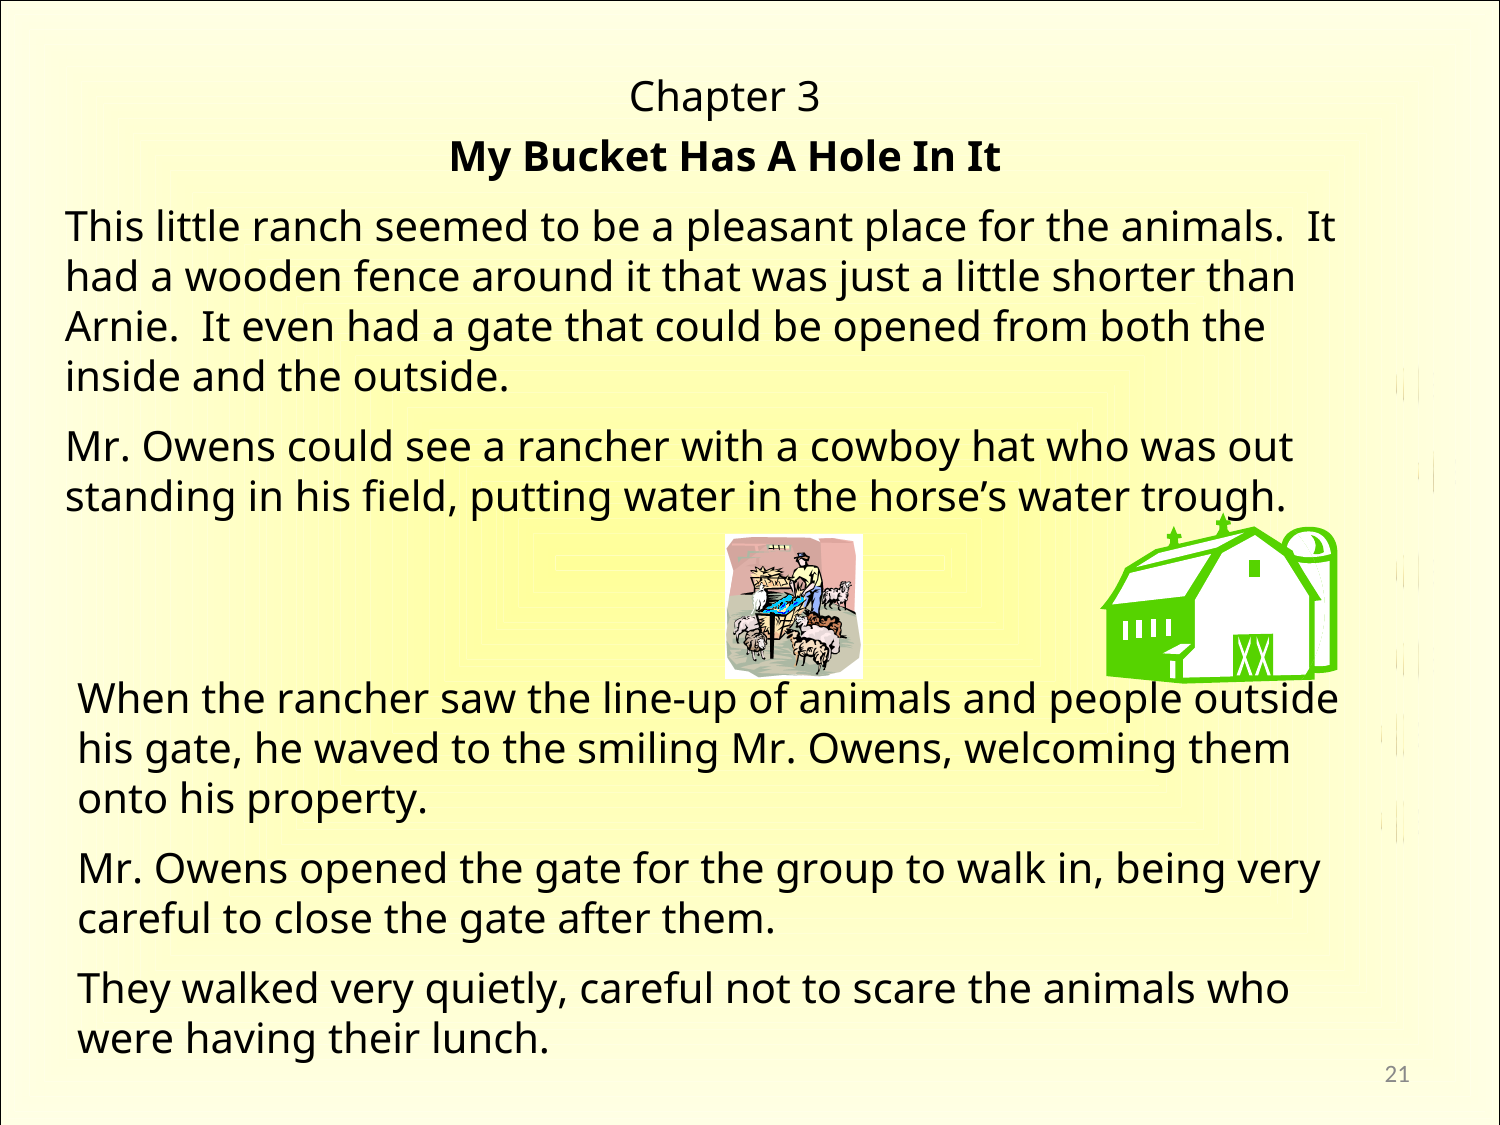

Chapter 3
My Bucket Has A Hole In It
This little ranch seemed to be a pleasant place for the animals. It had a wooden fence around it that was just a little shorter than Arnie. It even had a gate that could be opened from both the inside and the outside.
Mr. Owens could see a rancher with a cowboy hat who was out standing in his field, putting water in the horse’s water trough.
When the rancher saw the line-up of animals and people outside his gate, he waved to the smiling Mr. Owens, welcoming them onto his property.
Mr. Owens opened the gate for the group to walk in, being very careful to close the gate after them.
They walked very quietly, careful not to scare the animals who were having their lunch.